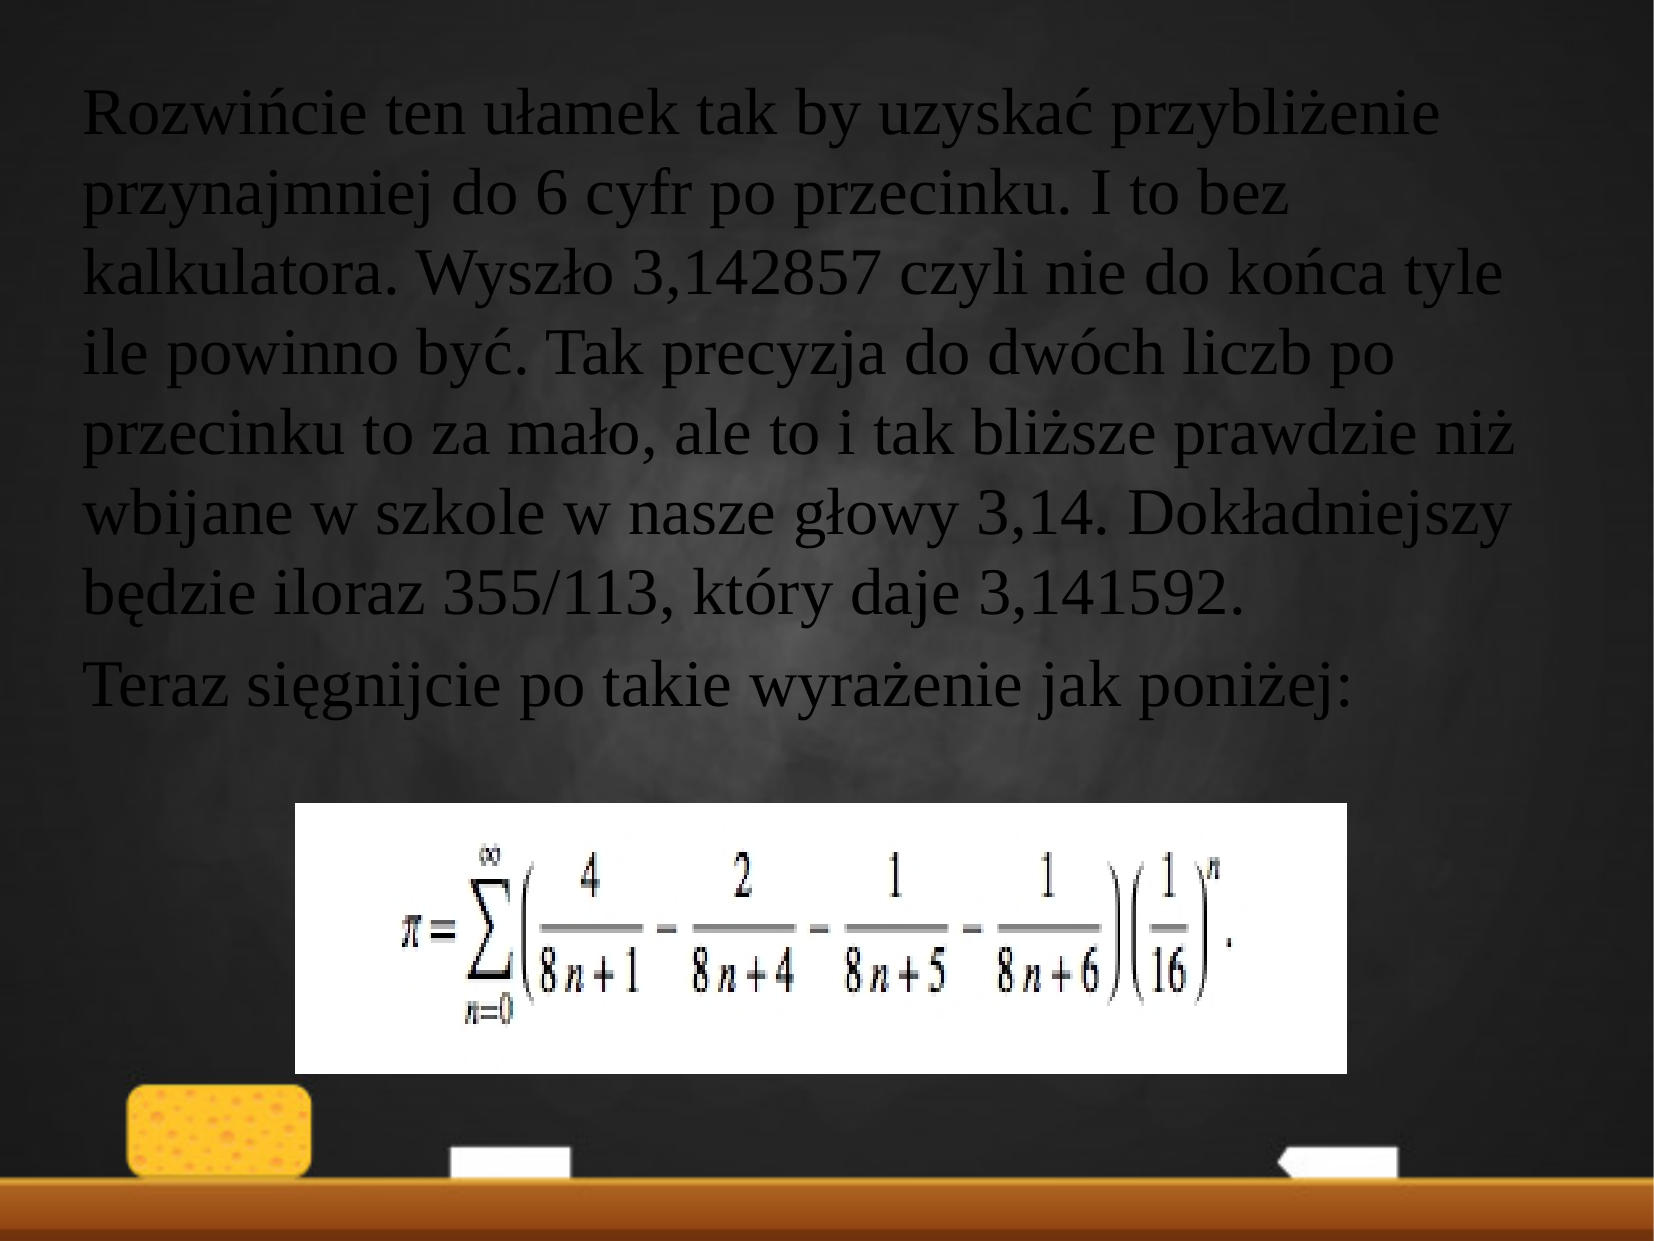

# Rozwińcie ten ułamek tak by uzyskać przybliżenie przynajmniej do 6 cyfr po przecinku. I to bez kalkulatora. Wyszło 3,142857 czyli nie do końca tyle ile powinno być. Tak precyzja do dwóch liczb po przecinku to za mało, ale to i tak bliższe prawdzie niż wbijane w szkole w nasze głowy 3,14. Dokładniejszy będzie iloraz 355/113, który daje 3,141592.
Teraz sięgnijcie po takie wyrażenie jak poniżej: